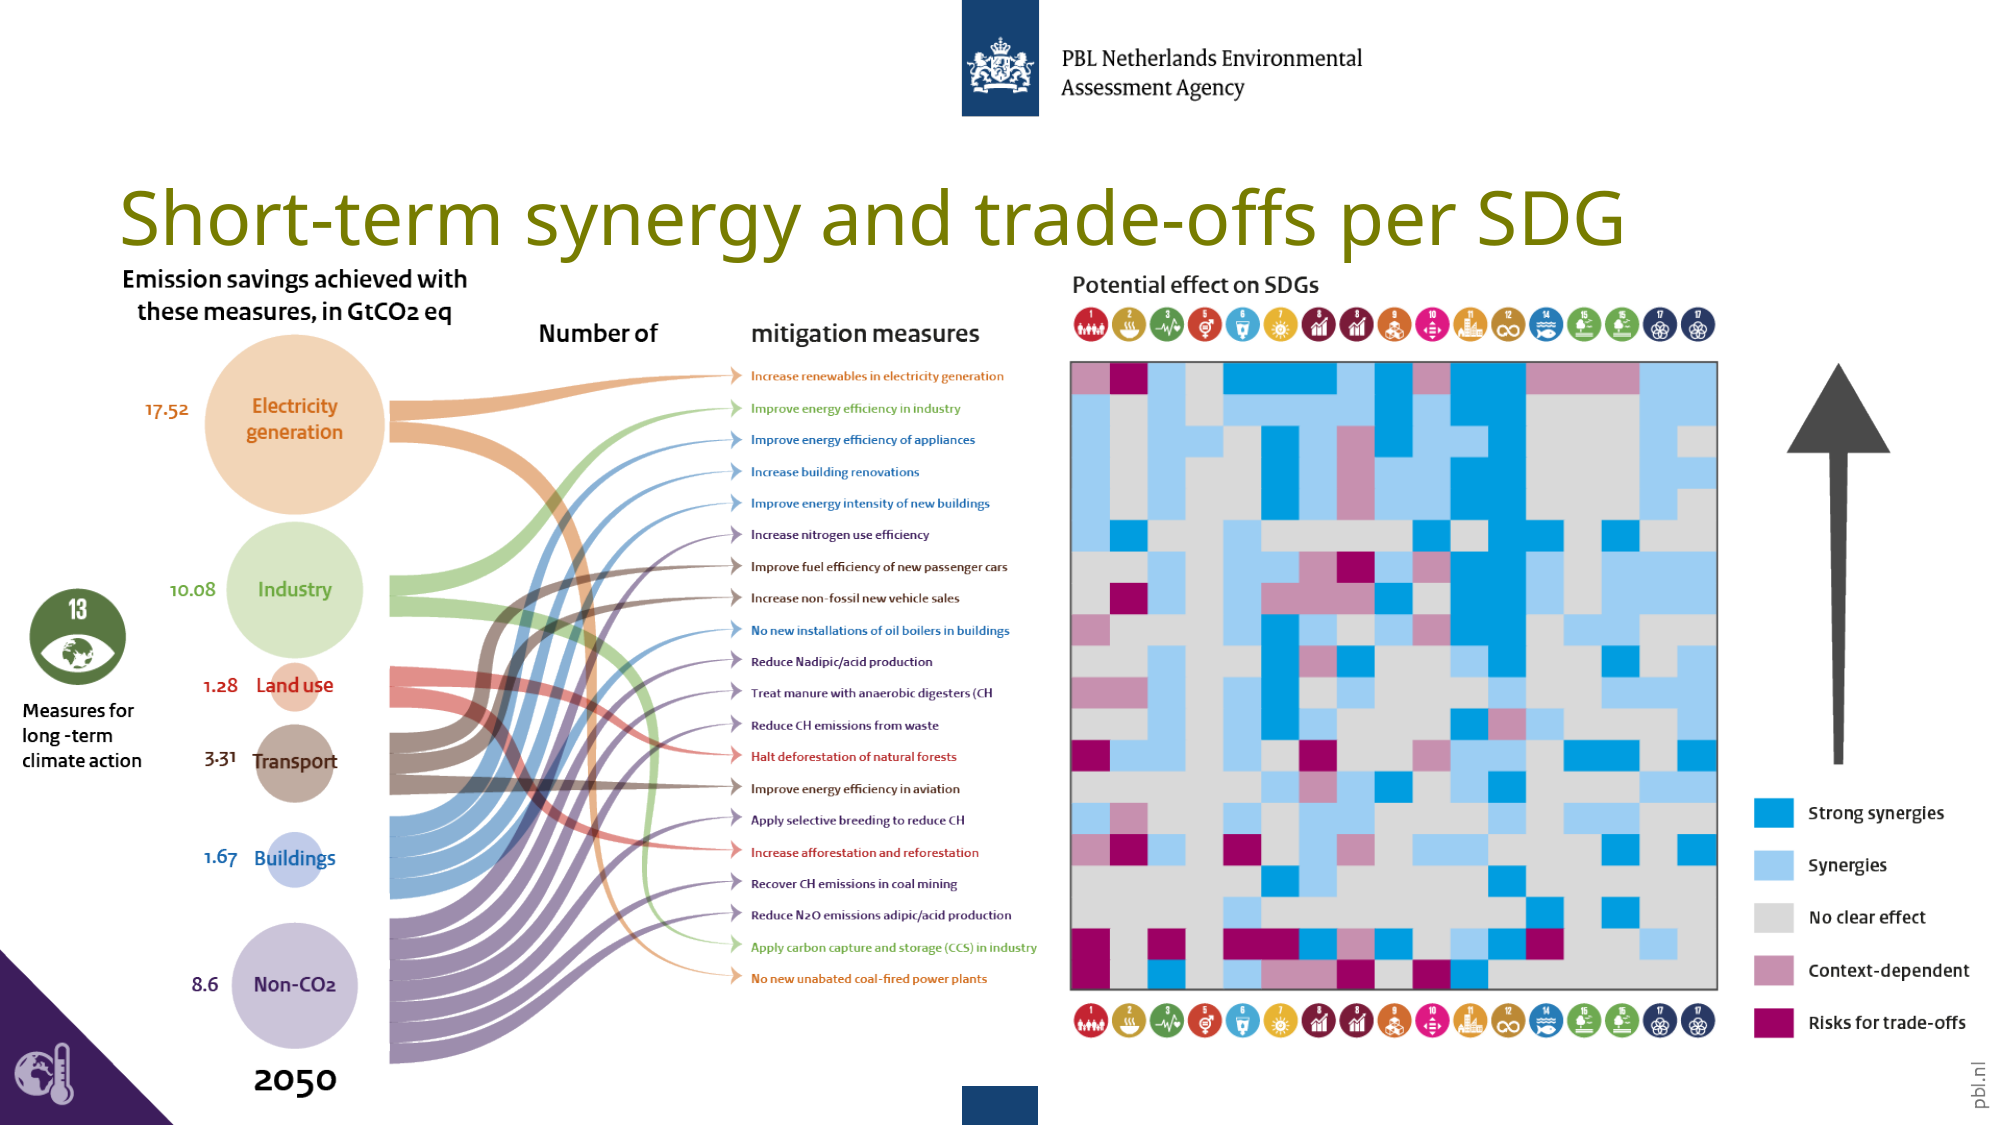

# Short-term synergy and trade-offs per SDG